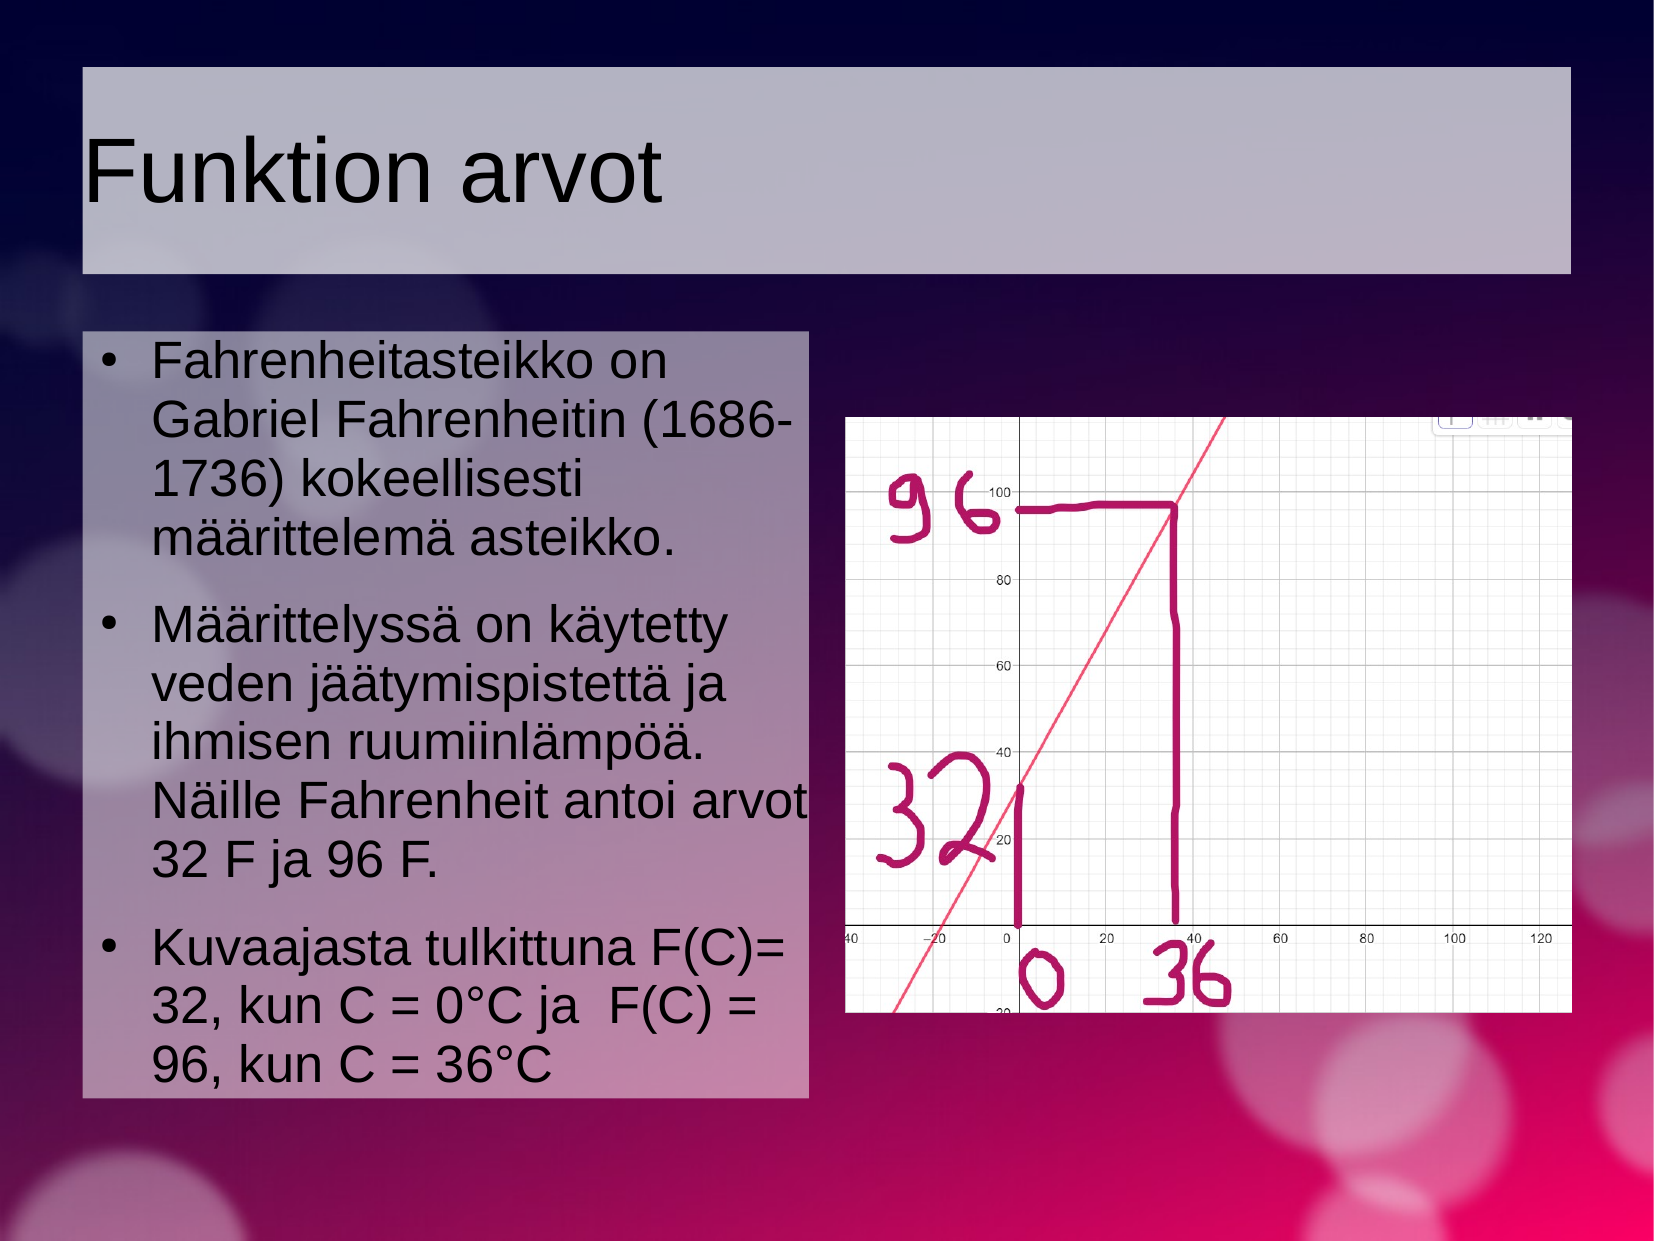

# Funktion arvot
Fahrenheitasteikko on Gabriel Fahrenheitin (1686-1736) kokeellisesti määrittelemä asteikko.
Määrittelyssä on käytetty veden jäätymispistettä ja ihmisen ruumiinlämpöä. Näille Fahrenheit antoi arvot 32 F ja 96 F.
Kuvaajasta tulkittuna F(C)= 32, kun C = 0°C ja F(C) = 96, kun C = 36°C